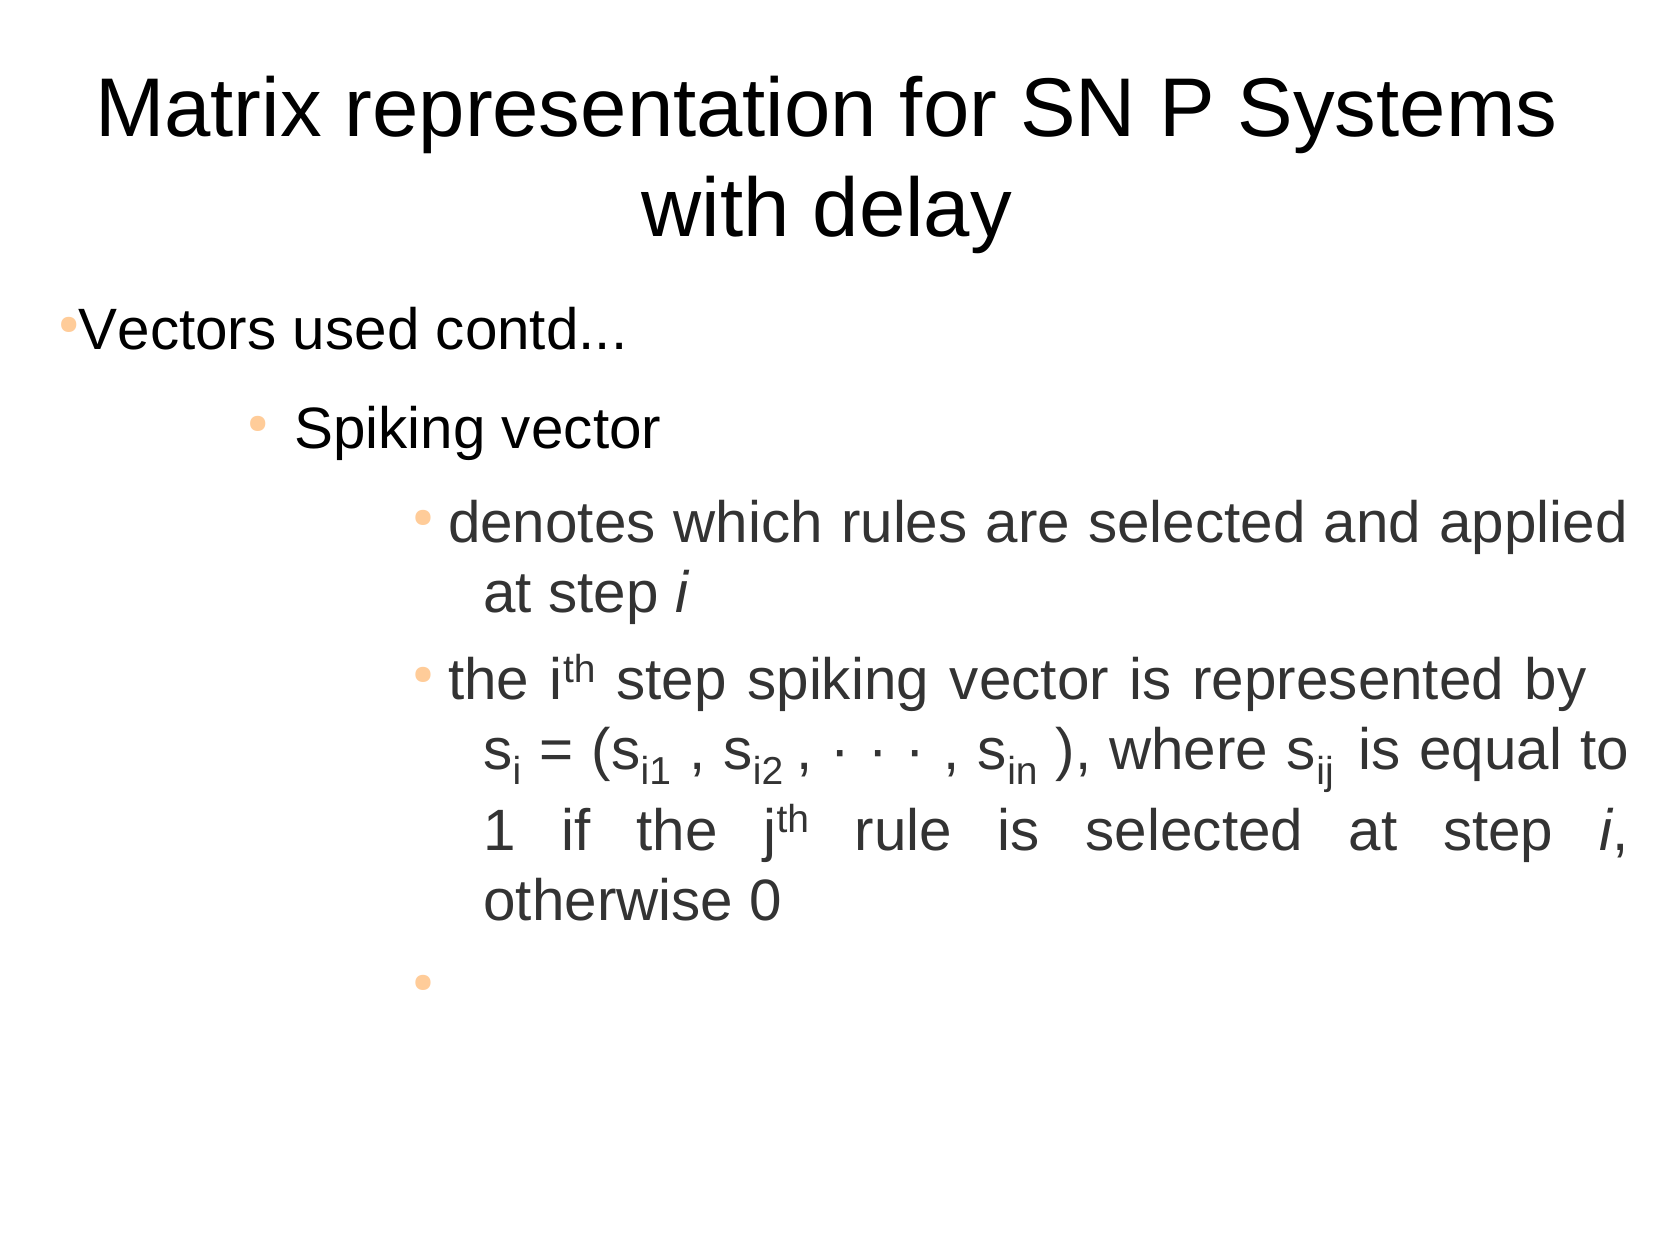

# Matrix representation for SN P Systems with delay
Vectors used contd...
Spiking vector
denotes which rules are selected and applied at step i
the ith step spiking vector is represented by si = (si1 , si2 , · · · , sin ), where sij is equal to 1 if the jth rule is selected at step i, otherwise 0
11